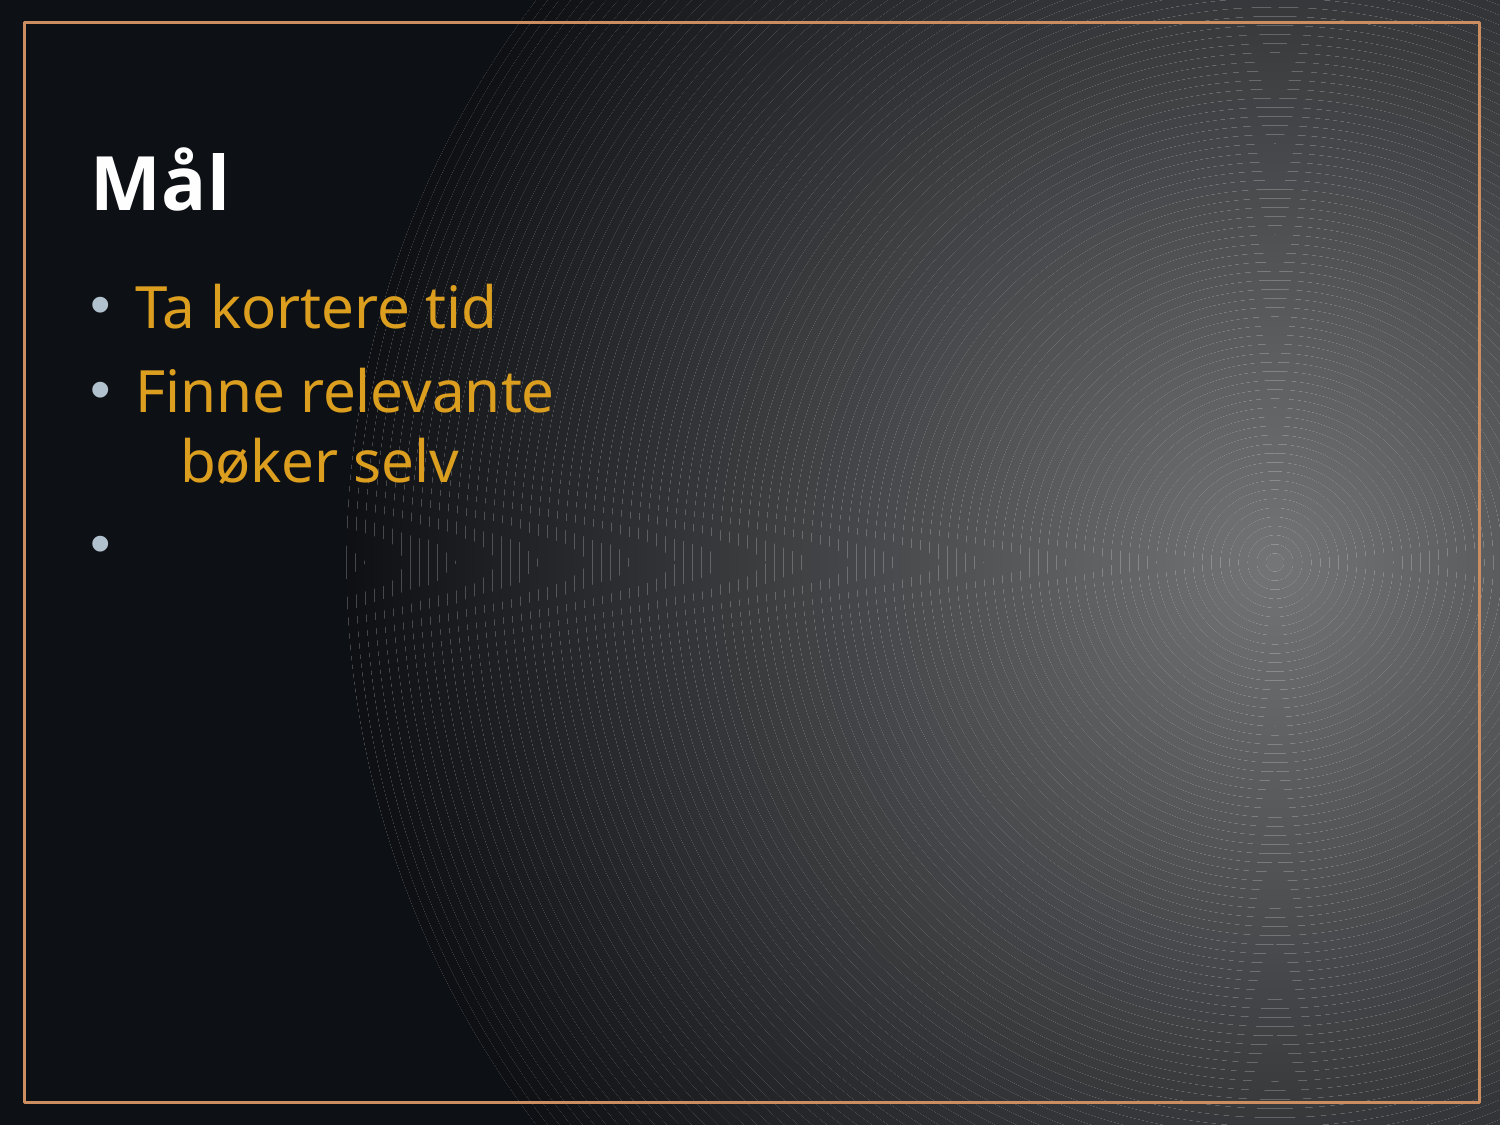

# Mål
Ta kortere tid
Finne relevante bøker selv